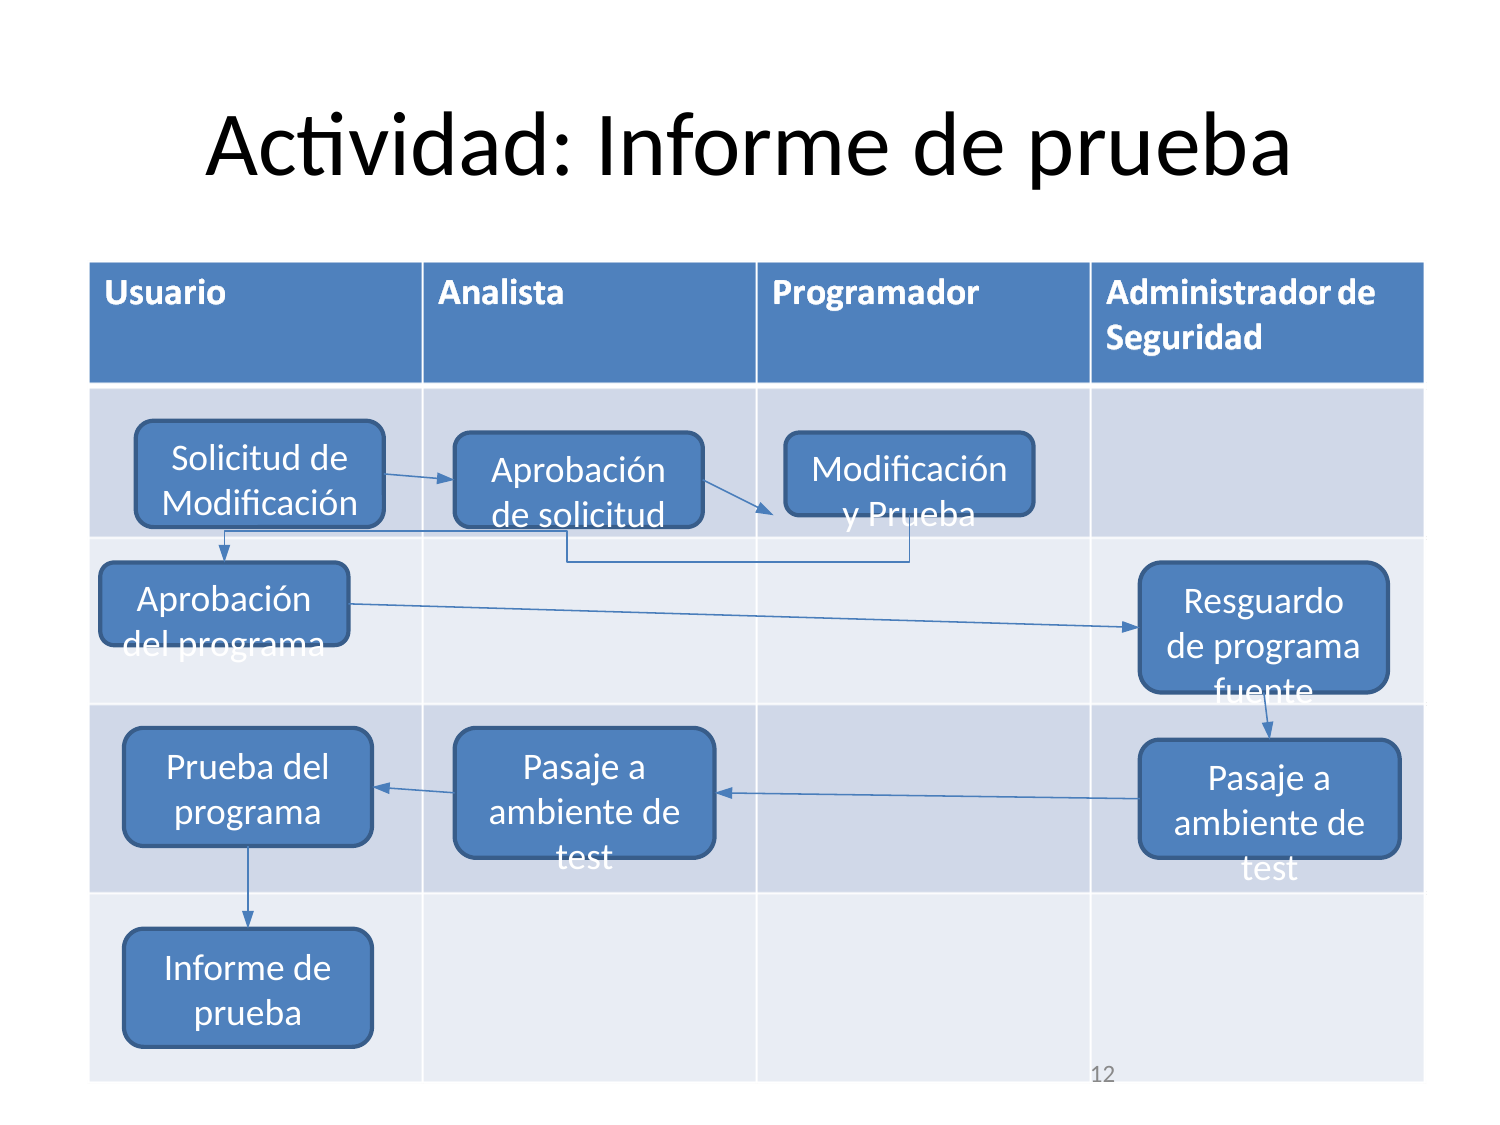

# Actividad: Informe de prueba
Solicitud de Modificación
Aprobación de solicitud
Modificación y Prueba
Aprobación del programa
Resguardo de programa
fuente
Prueba del programa
Pasaje a ambiente de test
Pasaje a ambiente de test
Informe de prueba